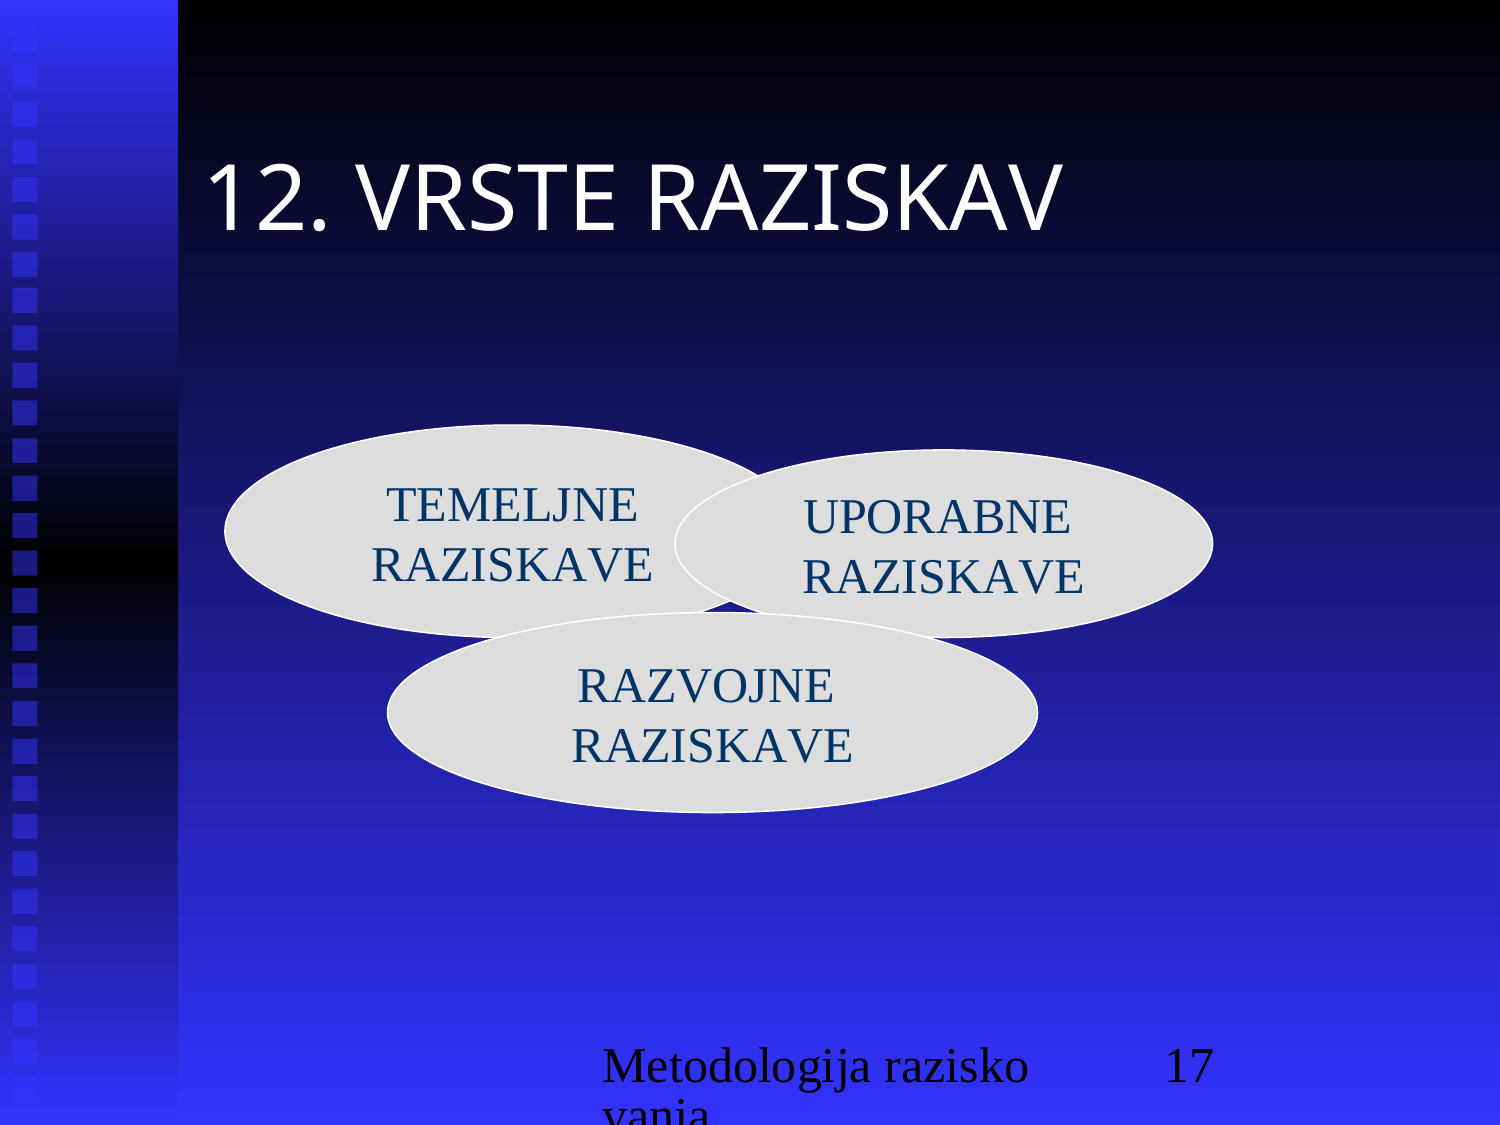

# 12. VRSTE RAZISKAV
TEMELJNE
RAZISKAVE
UPORABNE
RAZISKAVE
RAZVOJNE
RAZISKAVE
Metodologija raziskovanja
17